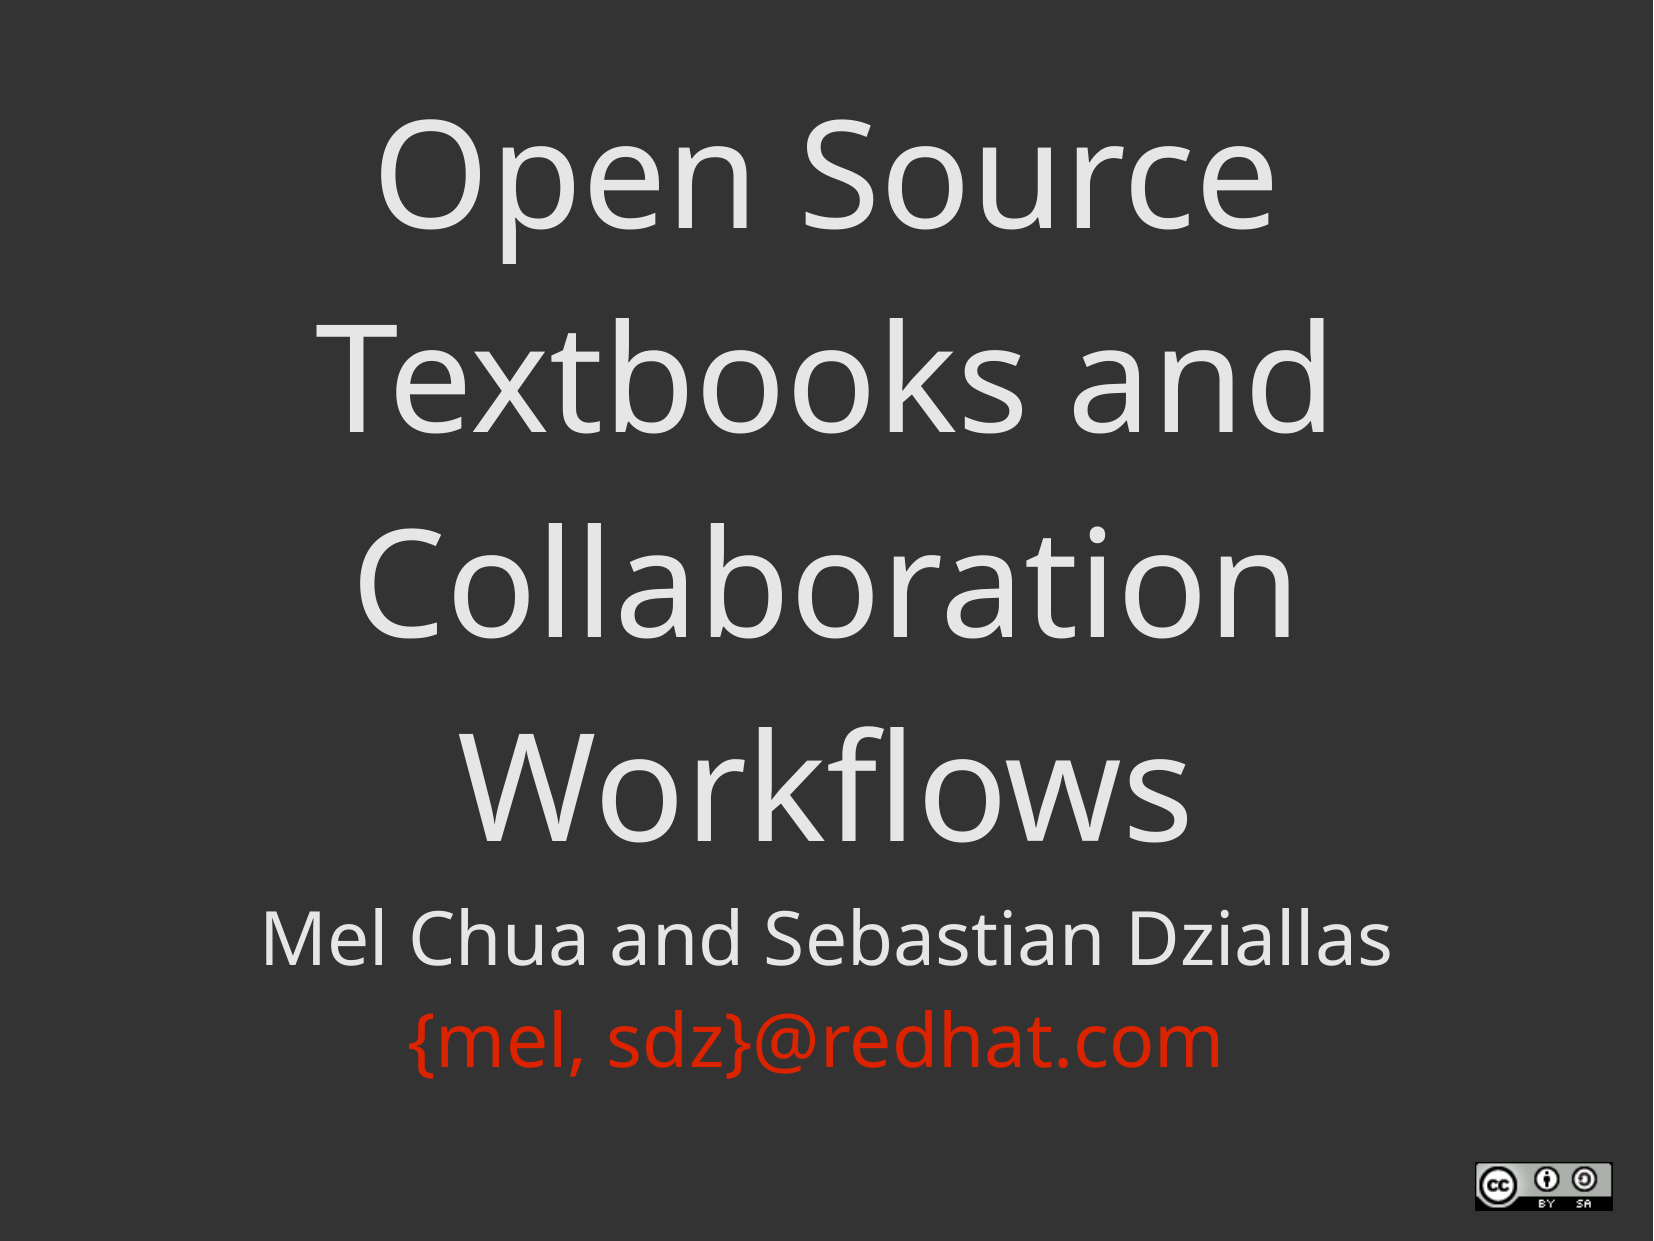

# Open Source Textbooks and Collaboration Workflows
Mel Chua and Sebastian Dziallas
{mel, sdz}@redhat.com